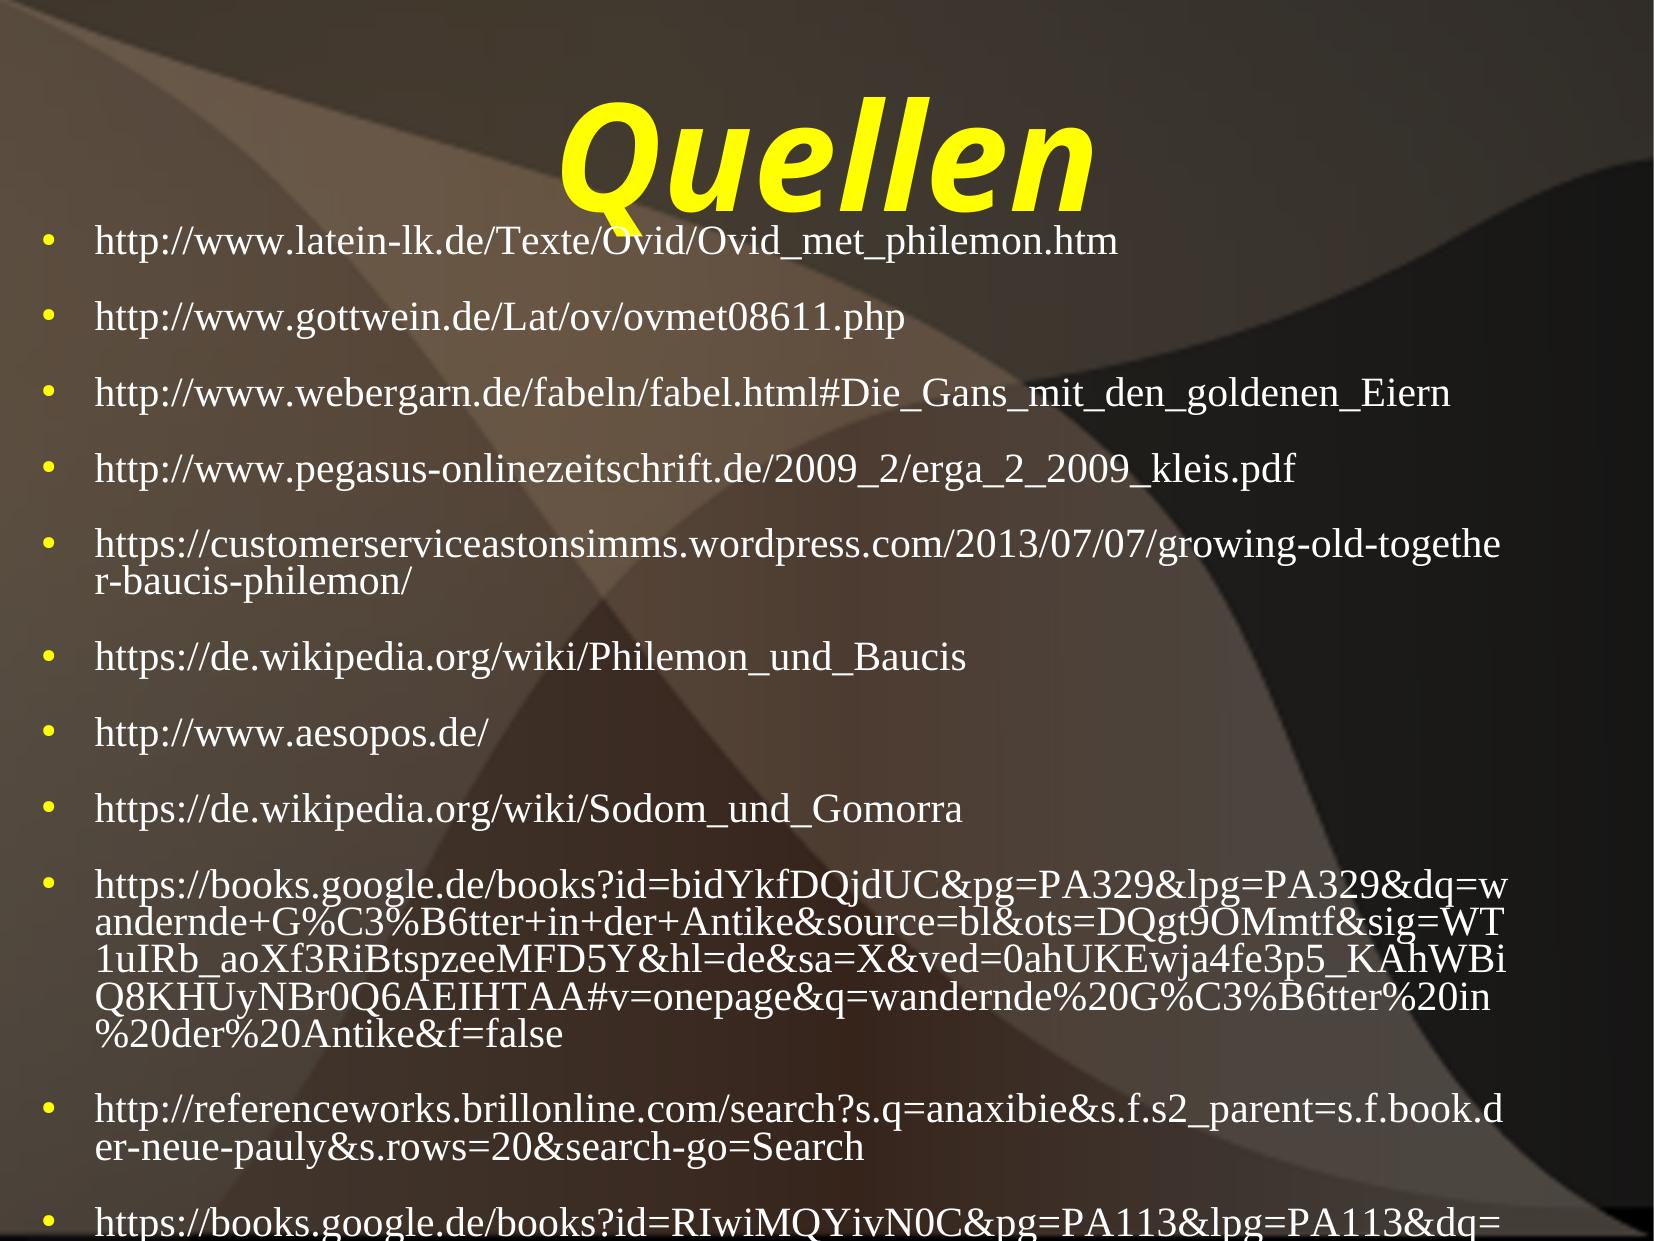

# Quellen
http://www.latein-lk.de/Texte/Ovid/Ovid_met_philemon.htm
http://www.gottwein.de/Lat/ov/ovmet08611.php
http://www.webergarn.de/fabeln/fabel.html#Die_Gans_mit_den_goldenen_Eiern
http://www.pegasus-onlinezeitschrift.de/2009_2/erga_2_2009_kleis.pdf
https://customerserviceastonsimms.wordpress.com/2013/07/07/growing-old-together-baucis-philemon/
https://de.wikipedia.org/wiki/Philemon_und_Baucis
http://www.aesopos.de/
https://de.wikipedia.org/wiki/Sodom_und_Gomorra
https://books.google.de/books?id=bidYkfDQjdUC&pg=PA329&lpg=PA329&dq=wandernde+G%C3%B6tter+in+der+Antike&source=bl&ots=DQgt9OMmtf&sig=WT1uIRb_aoXf3RiBtspzeeMFD5Y&hl=de&sa=X&ved=0ahUKEwja4fe3p5_KAhWBiQ8KHUyNBr0Q6AEIHTAA#v=onepage&q=wandernde%20G%C3%B6tter%20in%20der%20Antike&f=false
http://referenceworks.brillonline.com/search?s.q=anaxibie&s.f.s2_parent=s.f.book.der-neue-pauly&s.rows=20&search-go=Search
https://books.google.de/books?id=RIwiMQYivN0C&pg=PA113&lpg=PA113&dq=homer+Odyssee+17,483&source=bl&ots=Z_RE-HTPAa&sig=5TrmcNFlAeQHwaml-Xw_-C0xZqc&hl=de&sa=X&ved=0ahUKEwjOh5aOsJ_KAhWCYQ8KHXiJC-AQ6AEINzAE#v=onepage&q=homer%20Odyssee%2017%2C483&f=false
https://de.wikipedia.org/wiki/Odyssee
http://www.enzyklo.de/Begriff/Baumgeist
https://de.wikipedia.org/wiki/Baumgeist